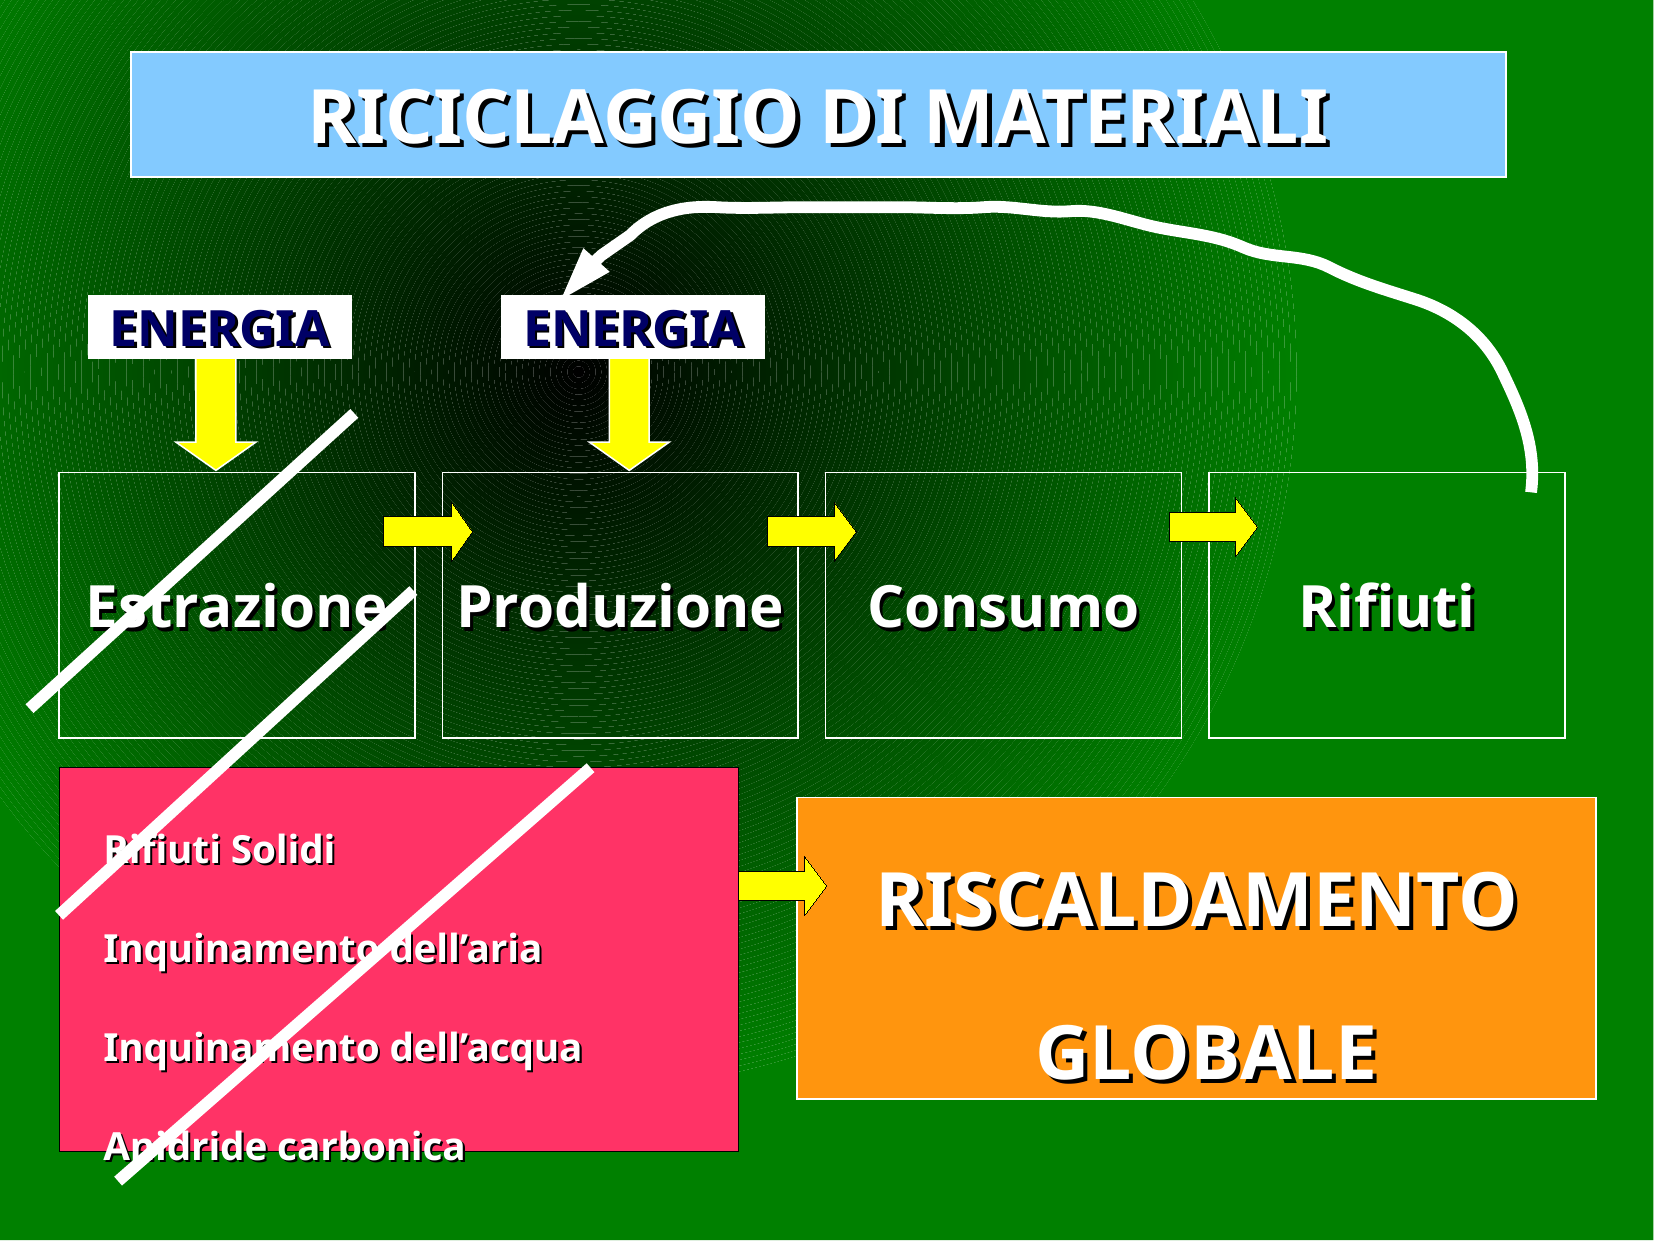

RICICLAGGIO DI MATERIALI
ENERGIA
ENERGIA
Estrazione
Produzione
Consumo
Rifiuti
Rifiuti Solidi
Inquinamento dell’aria
Inquinamento dell’acqua
Anidride carbonica
RISCALDAMENTO
 GLOBALE